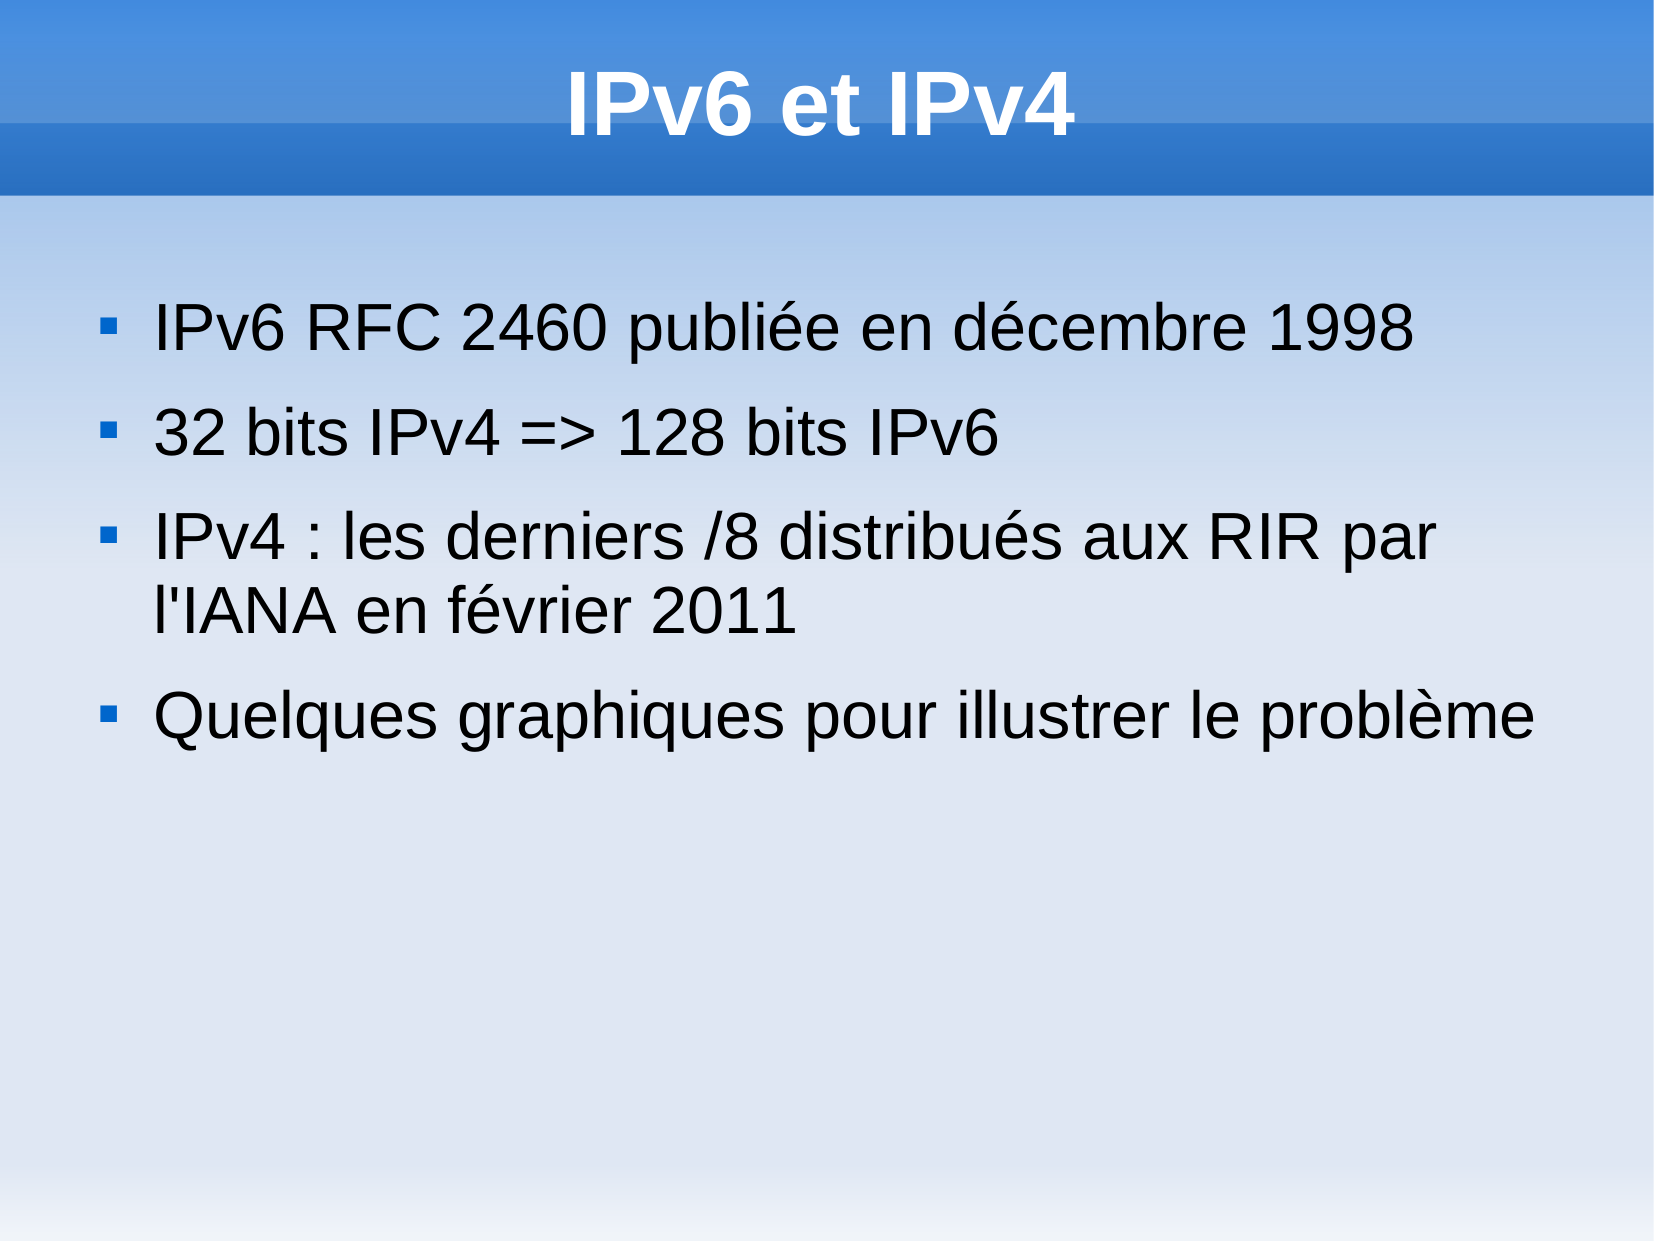

# IPv6 et IPv4
IPv6 RFC 2460 publiée en décembre 1998
32 bits IPv4 => 128 bits IPv6
IPv4 : les derniers /8 distribués aux RIR par l'IANA en février 2011
Quelques graphiques pour illustrer le problème